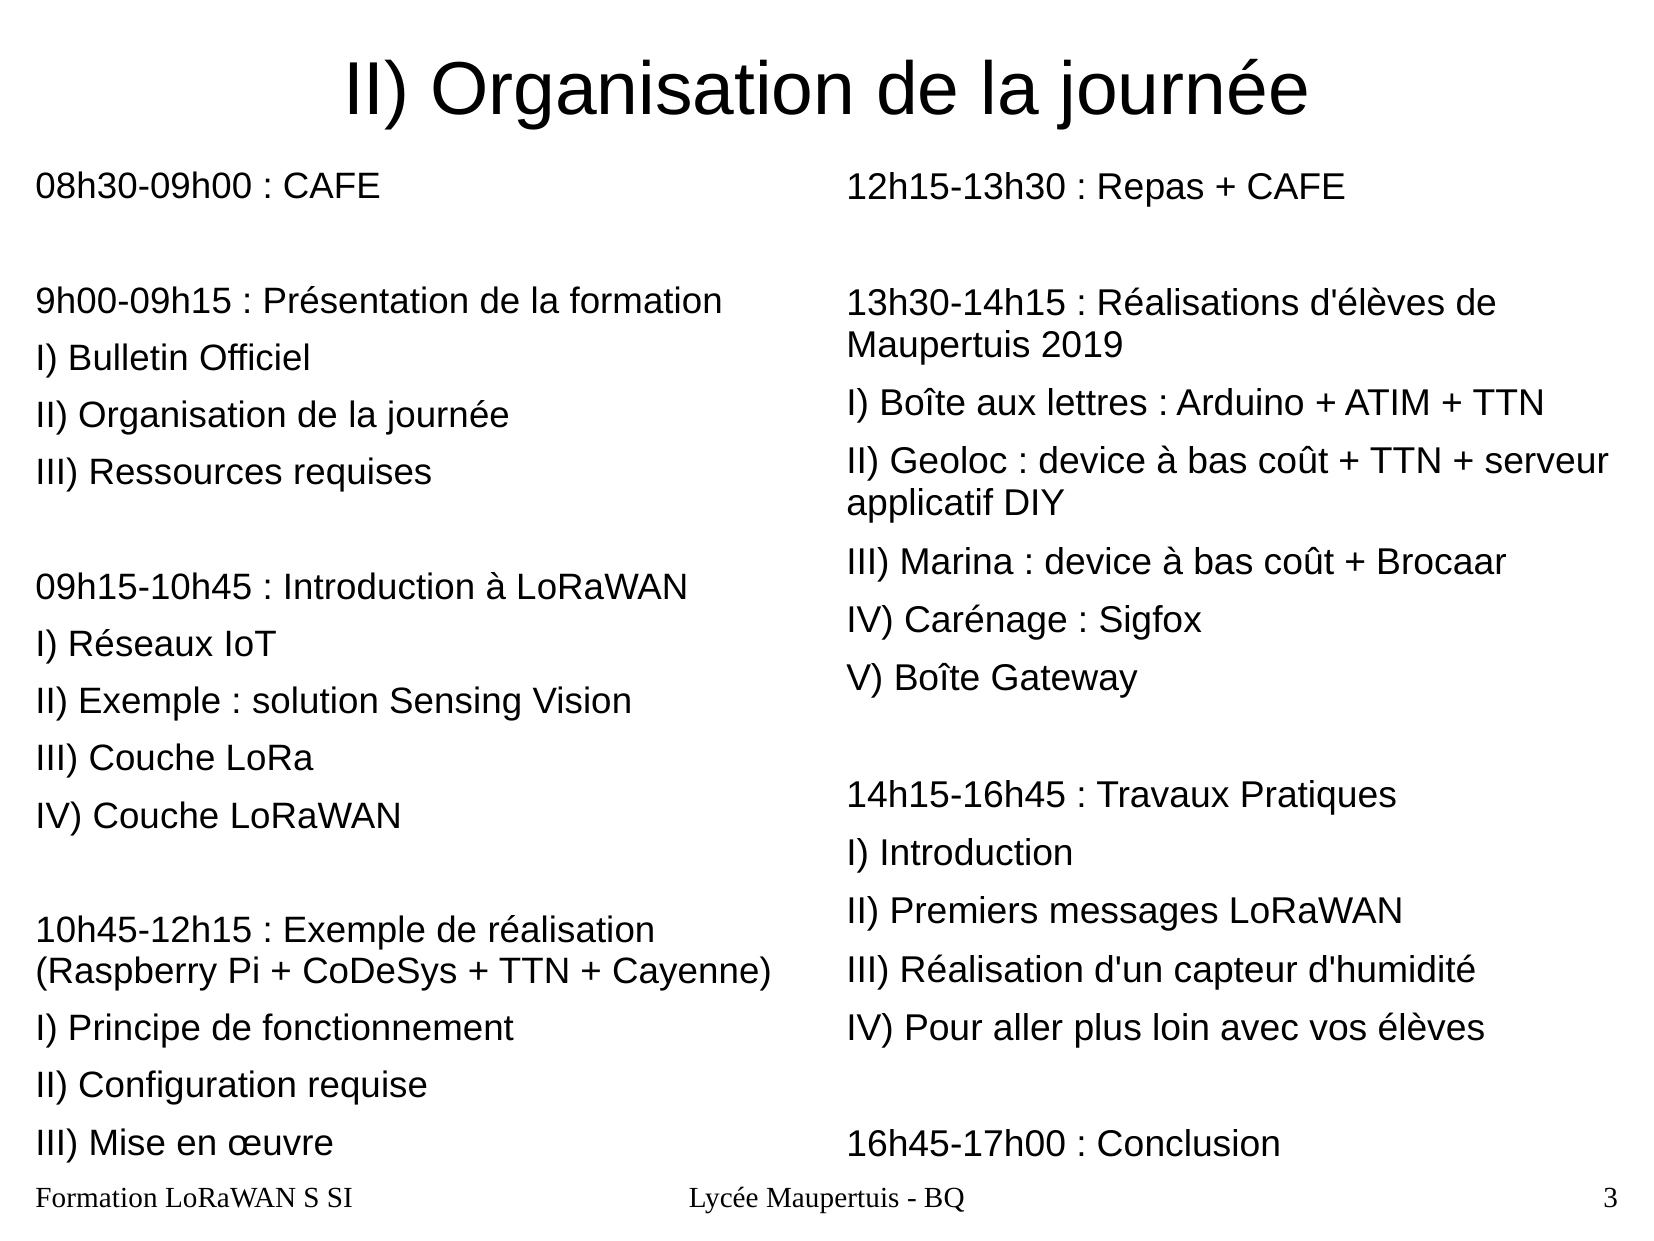

# II) Organisation de la journée
08h30-09h00 : CAFE
9h00-09h15 : Présentation de la formation
I) Bulletin Officiel
II) Organisation de la journée
III) Ressources requises
09h15-10h45 : Introduction à LoRaWAN
I) Réseaux IoT
II) Exemple : solution Sensing Vision
III) Couche LoRa
IV) Couche LoRaWAN
10h45-12h15 : Exemple de réalisation
(Raspberry Pi + CoDeSys + TTN + Cayenne)
I) Principe de fonctionnement
II) Configuration requise
III) Mise en œuvre
12h15-13h30 : Repas + CAFE
13h30-14h15 : Réalisations d'élèves de Maupertuis 2019
I) Boîte aux lettres : Arduino + ATIM + TTN
II) Geoloc : device à bas coût + TTN + serveur applicatif DIY
III) Marina : device à bas coût + Brocaar
IV) Carénage : Sigfox
V) Boîte Gateway
14h15-16h45 : Travaux Pratiques
I) Introduction
II) Premiers messages LoRaWAN
III) Réalisation d'un capteur d'humidité
IV) Pour aller plus loin avec vos élèves
16h45-17h00 : Conclusion
Formation LoRaWAN S SI
Lycée Maupertuis - BQ
3